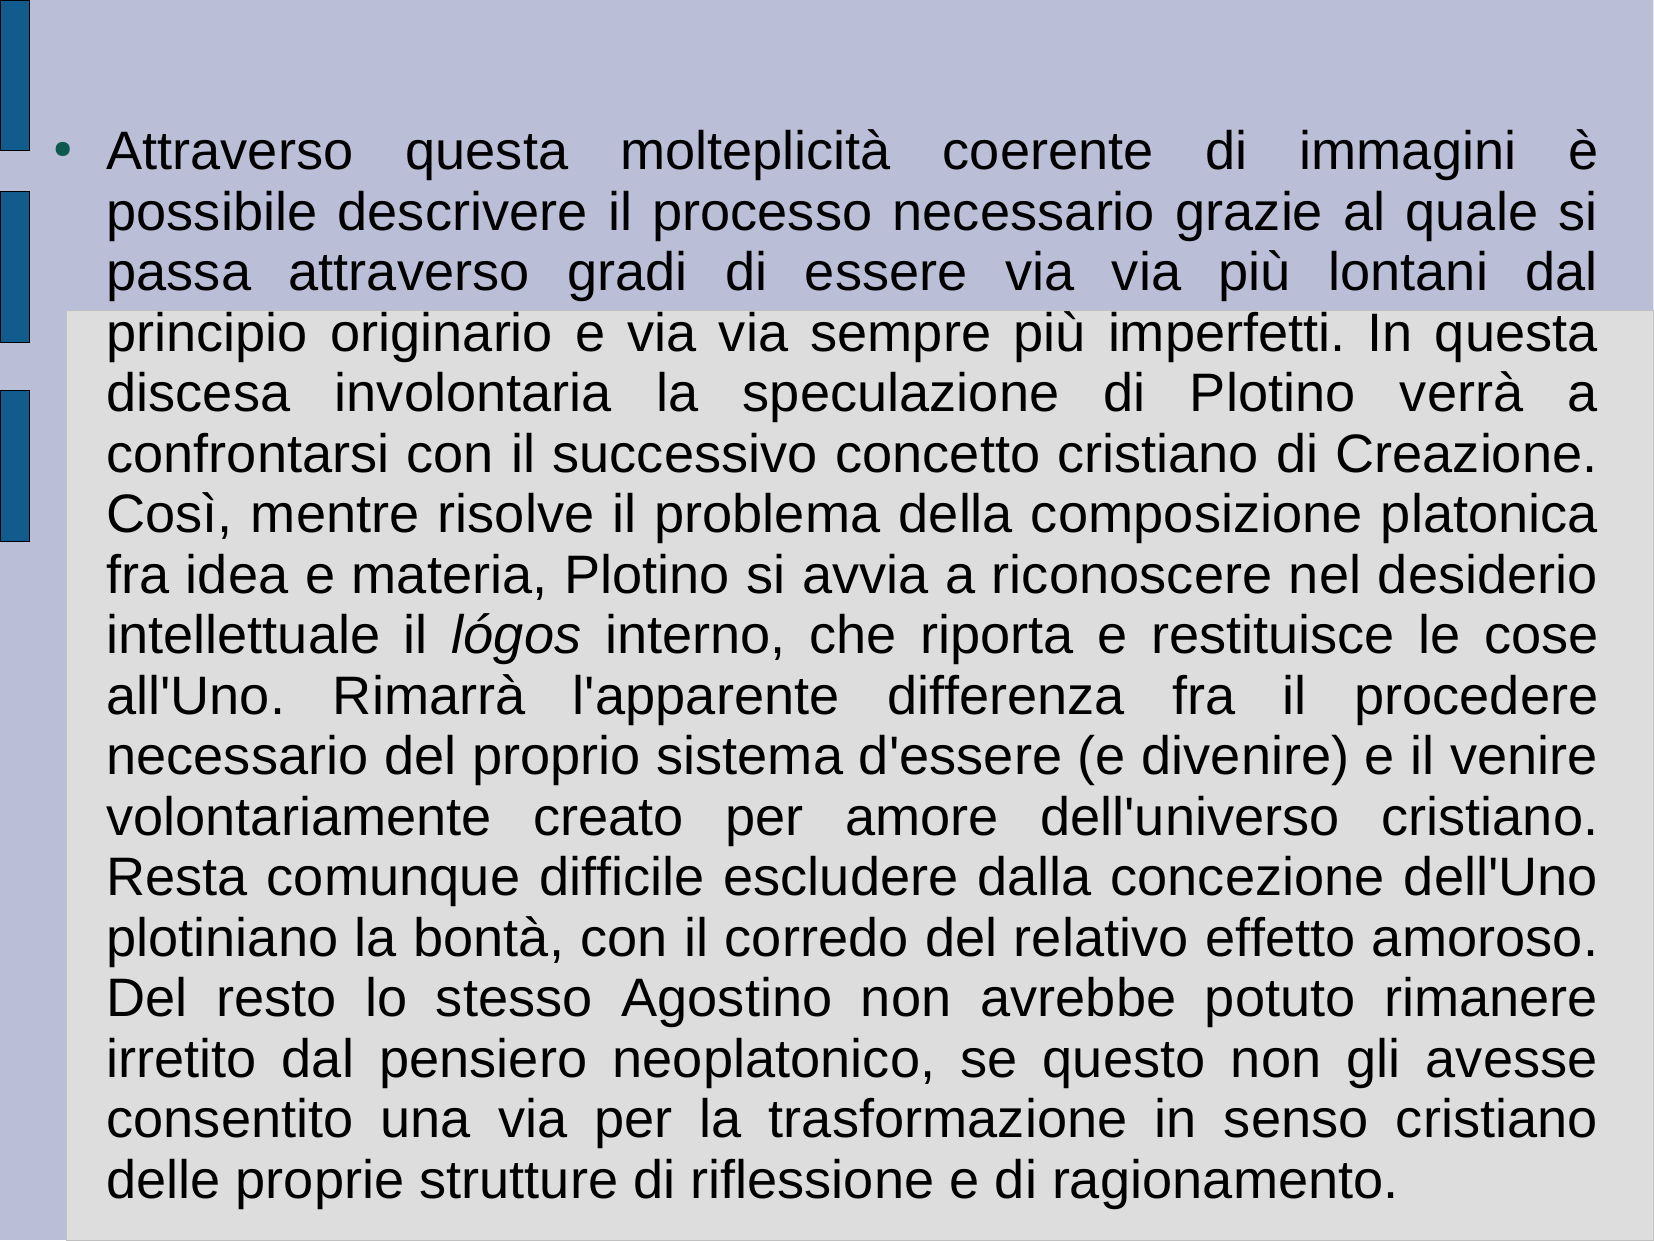

#
Attraverso questa molteplicità coerente di immagini è possibile descrivere il processo necessario grazie al quale si passa attraverso gradi di essere via via più lontani dal principio originario e via via sempre più imperfetti. In questa discesa involontaria la speculazione di Plotino verrà a confrontarsi con il successivo concetto cristiano di Creazione. Così, mentre risolve il problema della composizione platonica fra idea e materia, Plotino si avvia a riconoscere nel desiderio intellettuale il lógos interno, che riporta e restituisce le cose all'Uno. Rimarrà l'apparente differenza fra il procedere necessario del proprio sistema d'essere (e divenire) e il venire volontariamente creato per amore dell'universo cristiano. Resta comunque difficile escludere dalla concezione dell'Uno plotiniano la bontà, con il corredo del relativo effetto amoroso. Del resto lo stesso Agostino non avrebbe potuto rimanere irretito dal pensiero neoplatonico, se questo non gli avesse consentito una via per la trasformazione in senso cristiano delle proprie strutture di riflessione e di ragionamento.